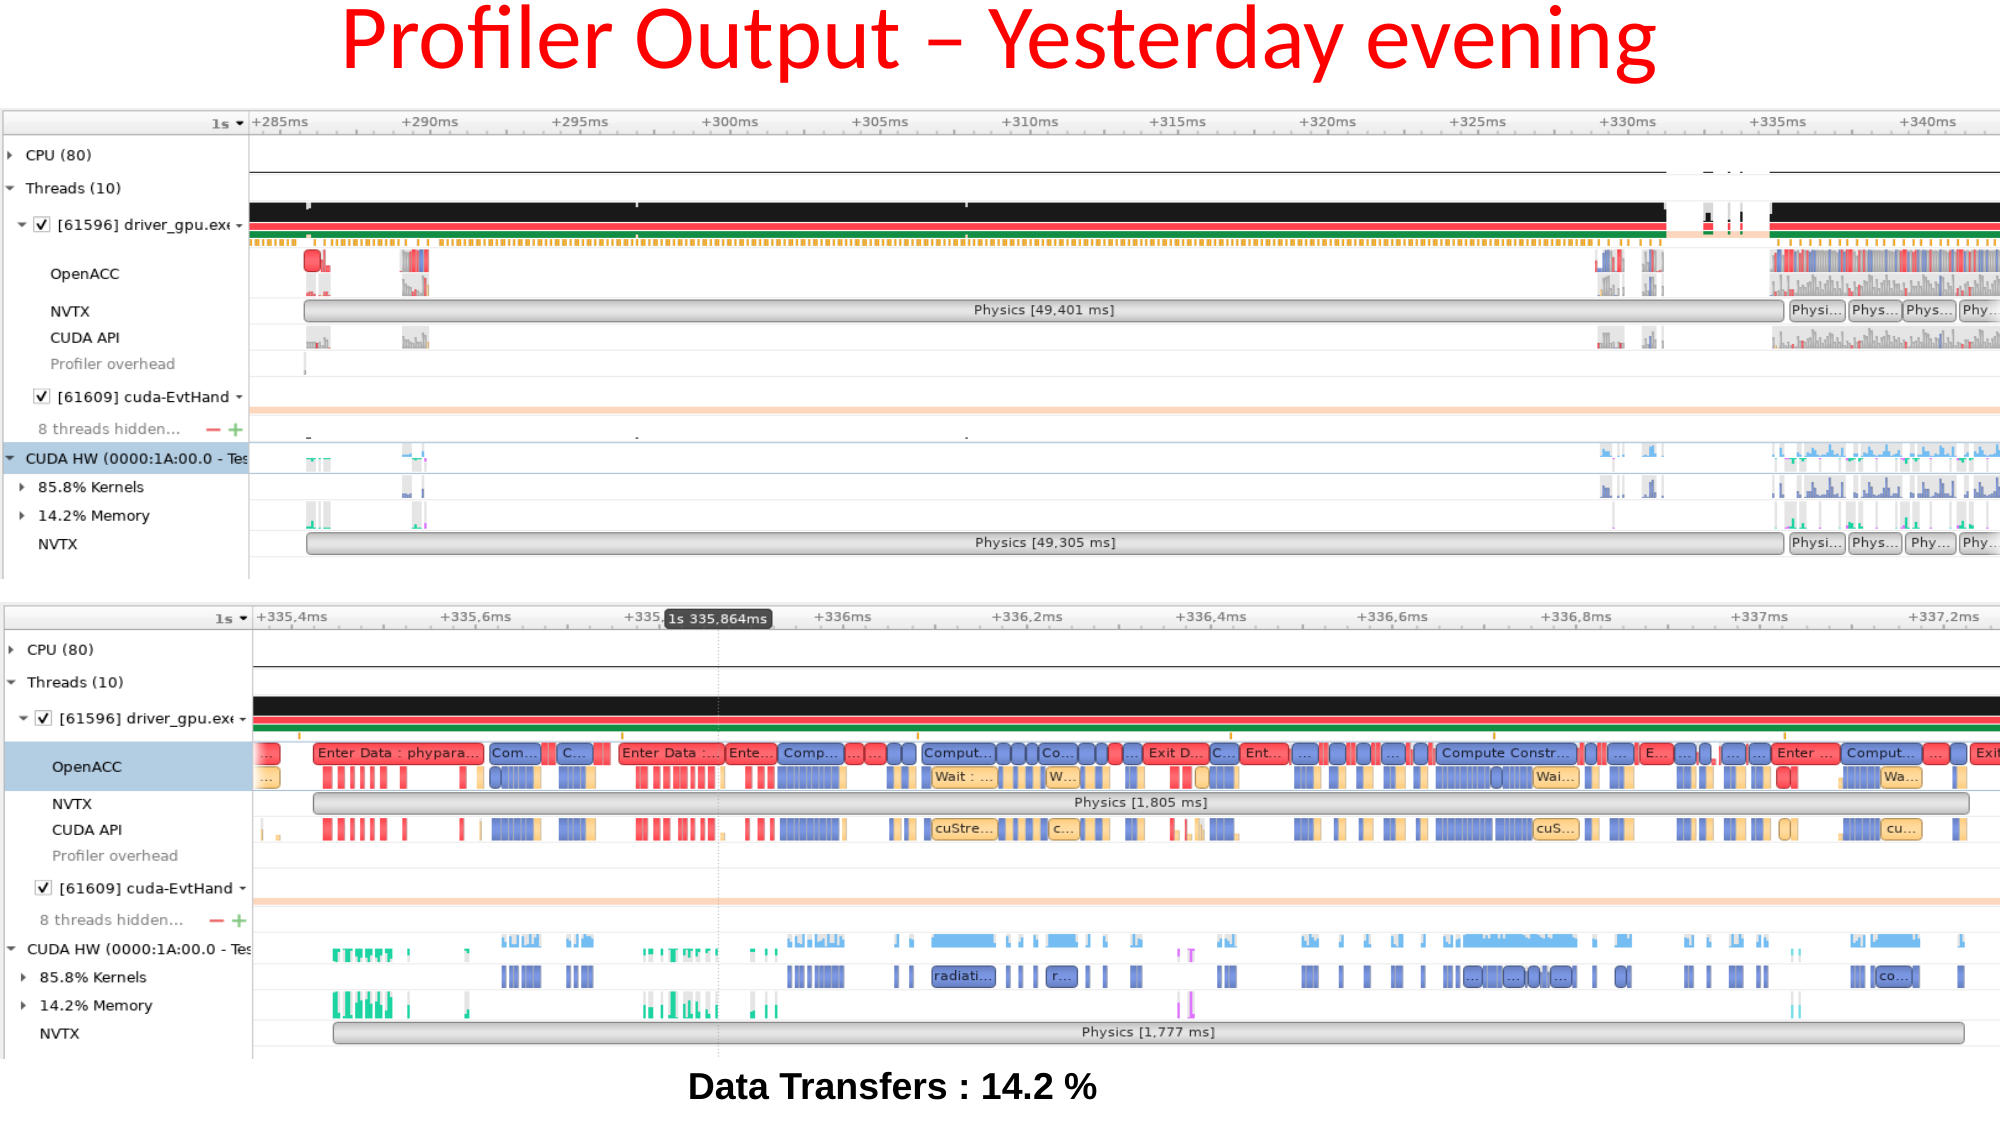

# Profiler Output – Yesterday evening
Data Transfers : 14.2 %